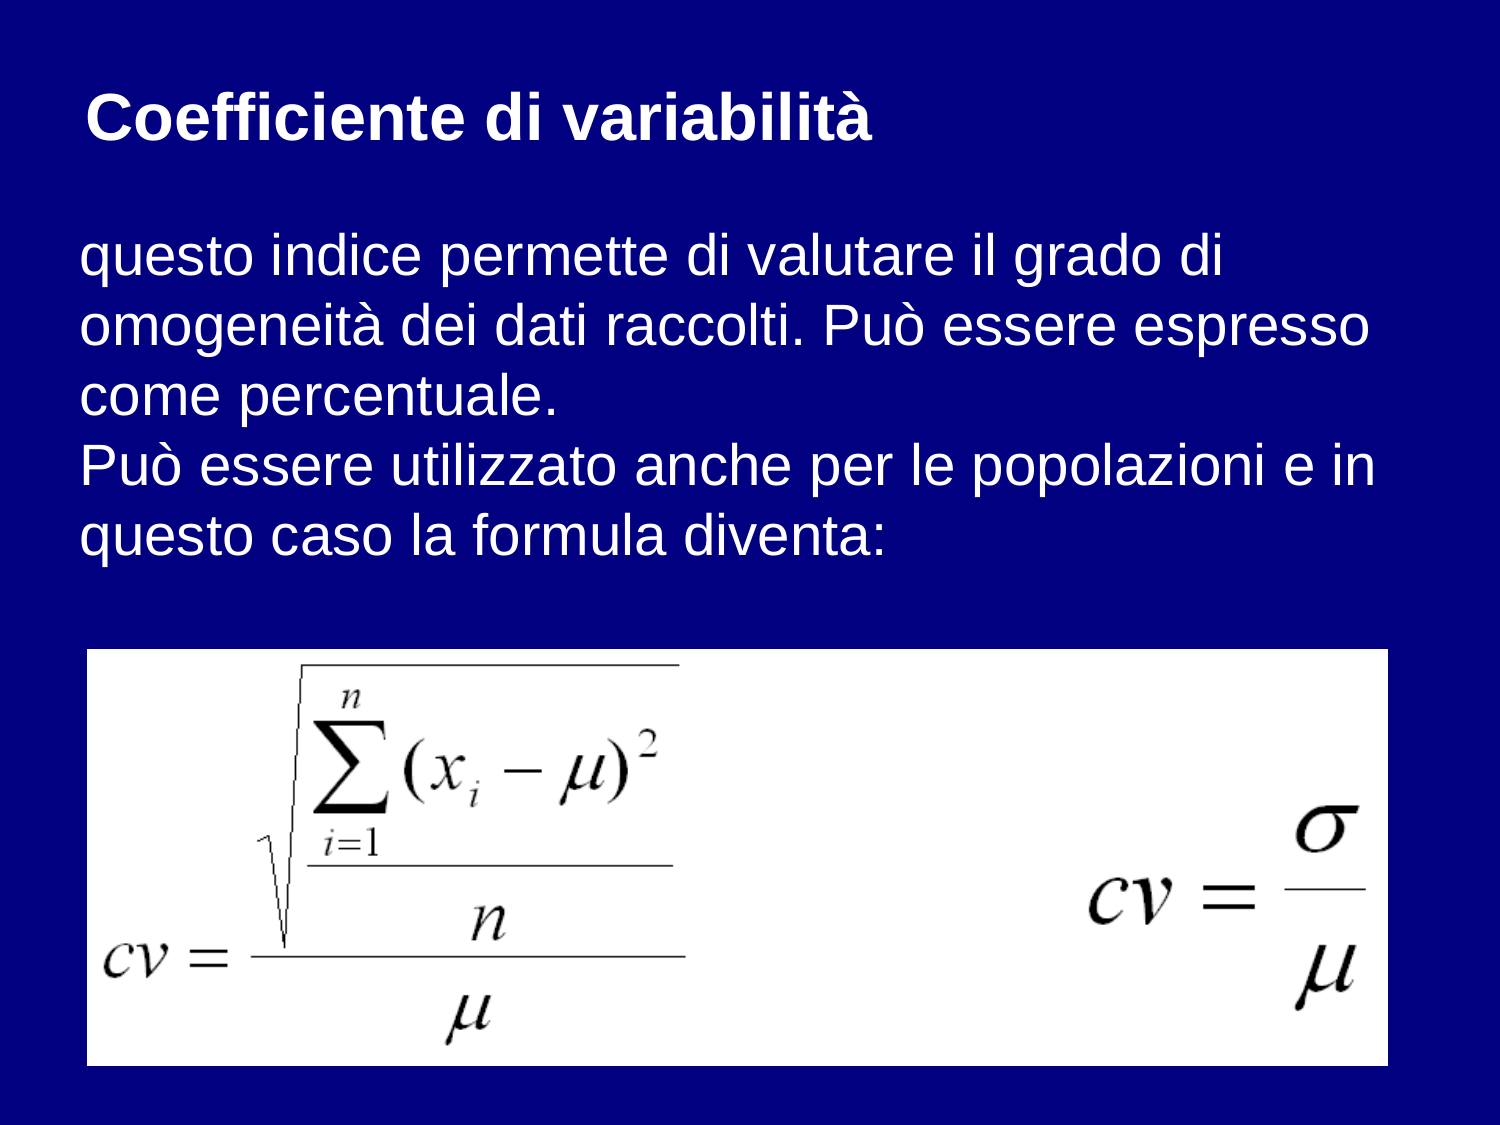

Coefficiente di variabilità
questo indice permette di valutare il grado di omogeneità dei dati raccolti. Può essere espresso come percentuale.
Può essere utilizzato anche per le popolazioni e in questo caso la formula diventa: